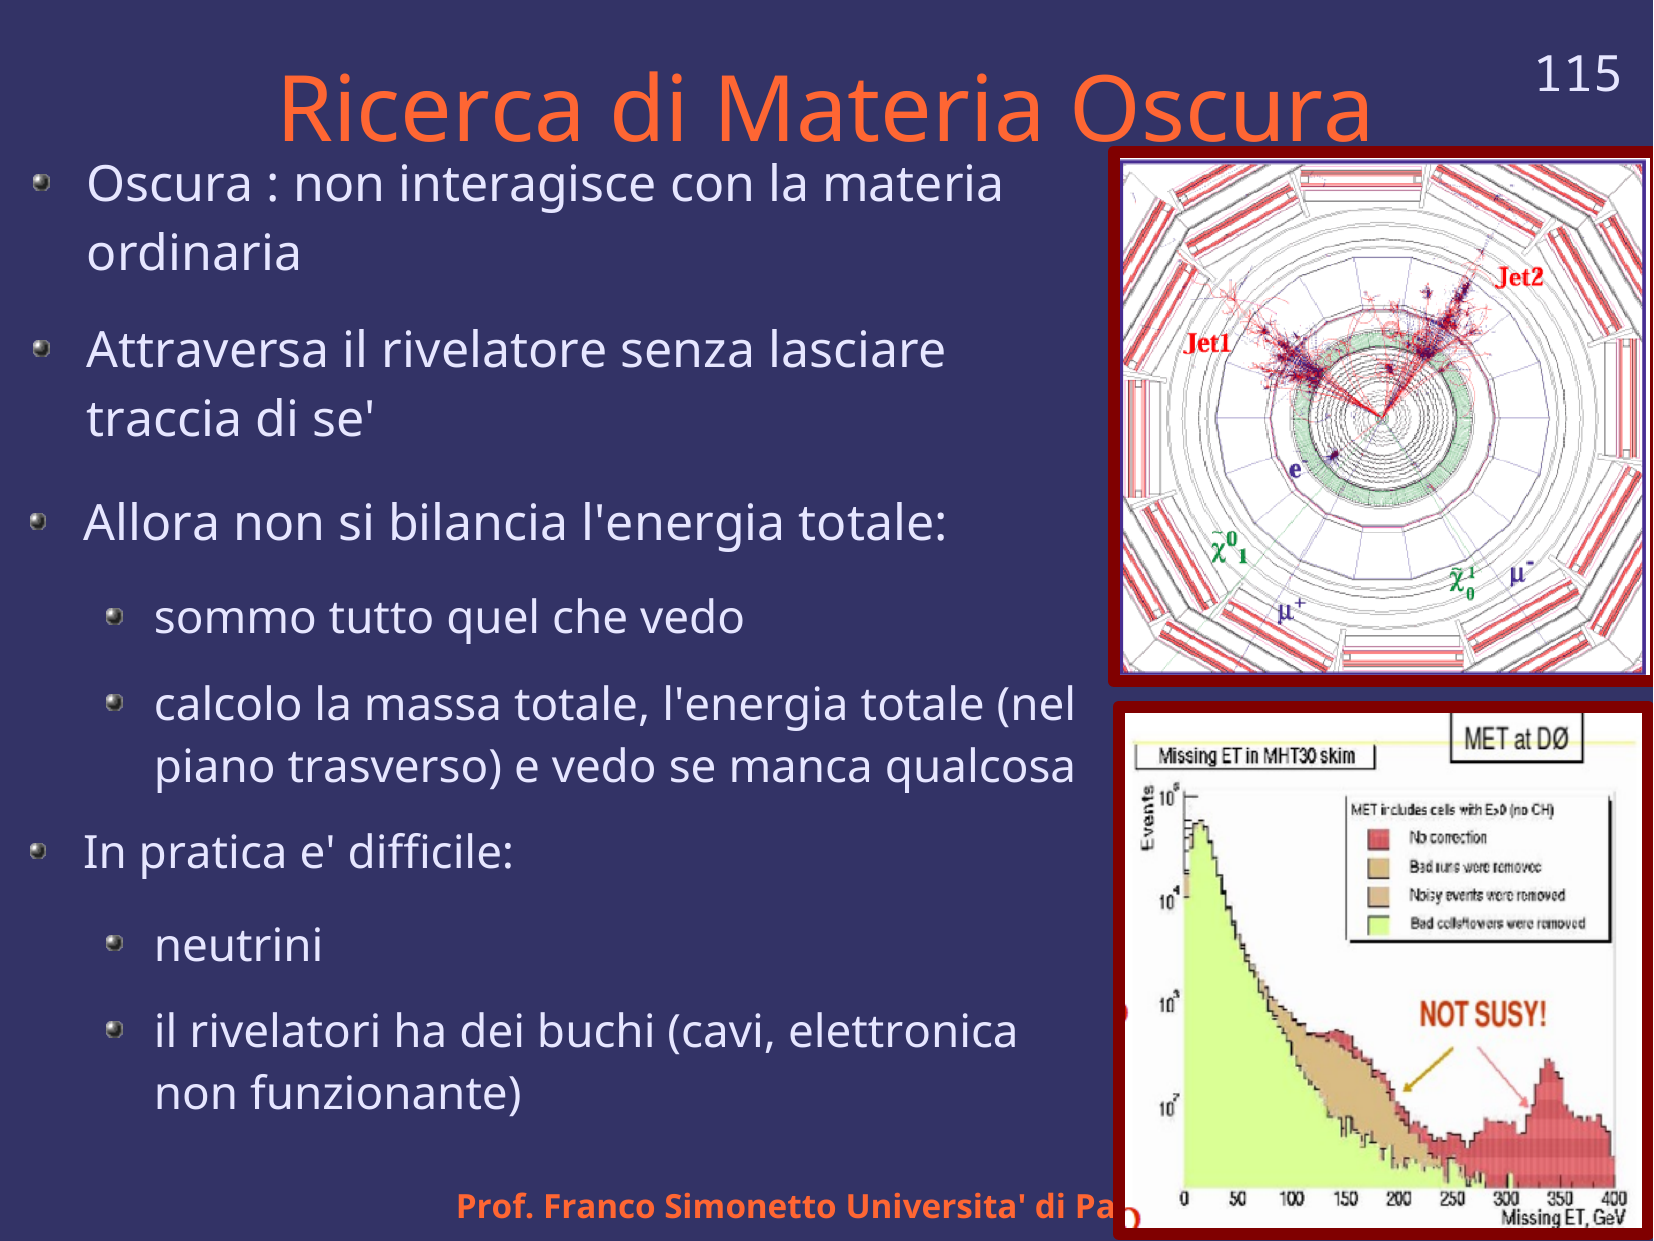

115
# Ricerca di Materia Oscura
Oscura : non interagisce con la materia ordinaria
Attraversa il rivelatore senza lasciare traccia di se'
Allora non si bilancia l'energia totale:
sommo tutto quel che vedo
calcolo la massa totale, l'energia totale (nel piano trasverso) e vedo se manca qualcosa
In pratica e' difficile:
neutrini
il rivelatori ha dei buchi (cavi, elettronica non funzionante)